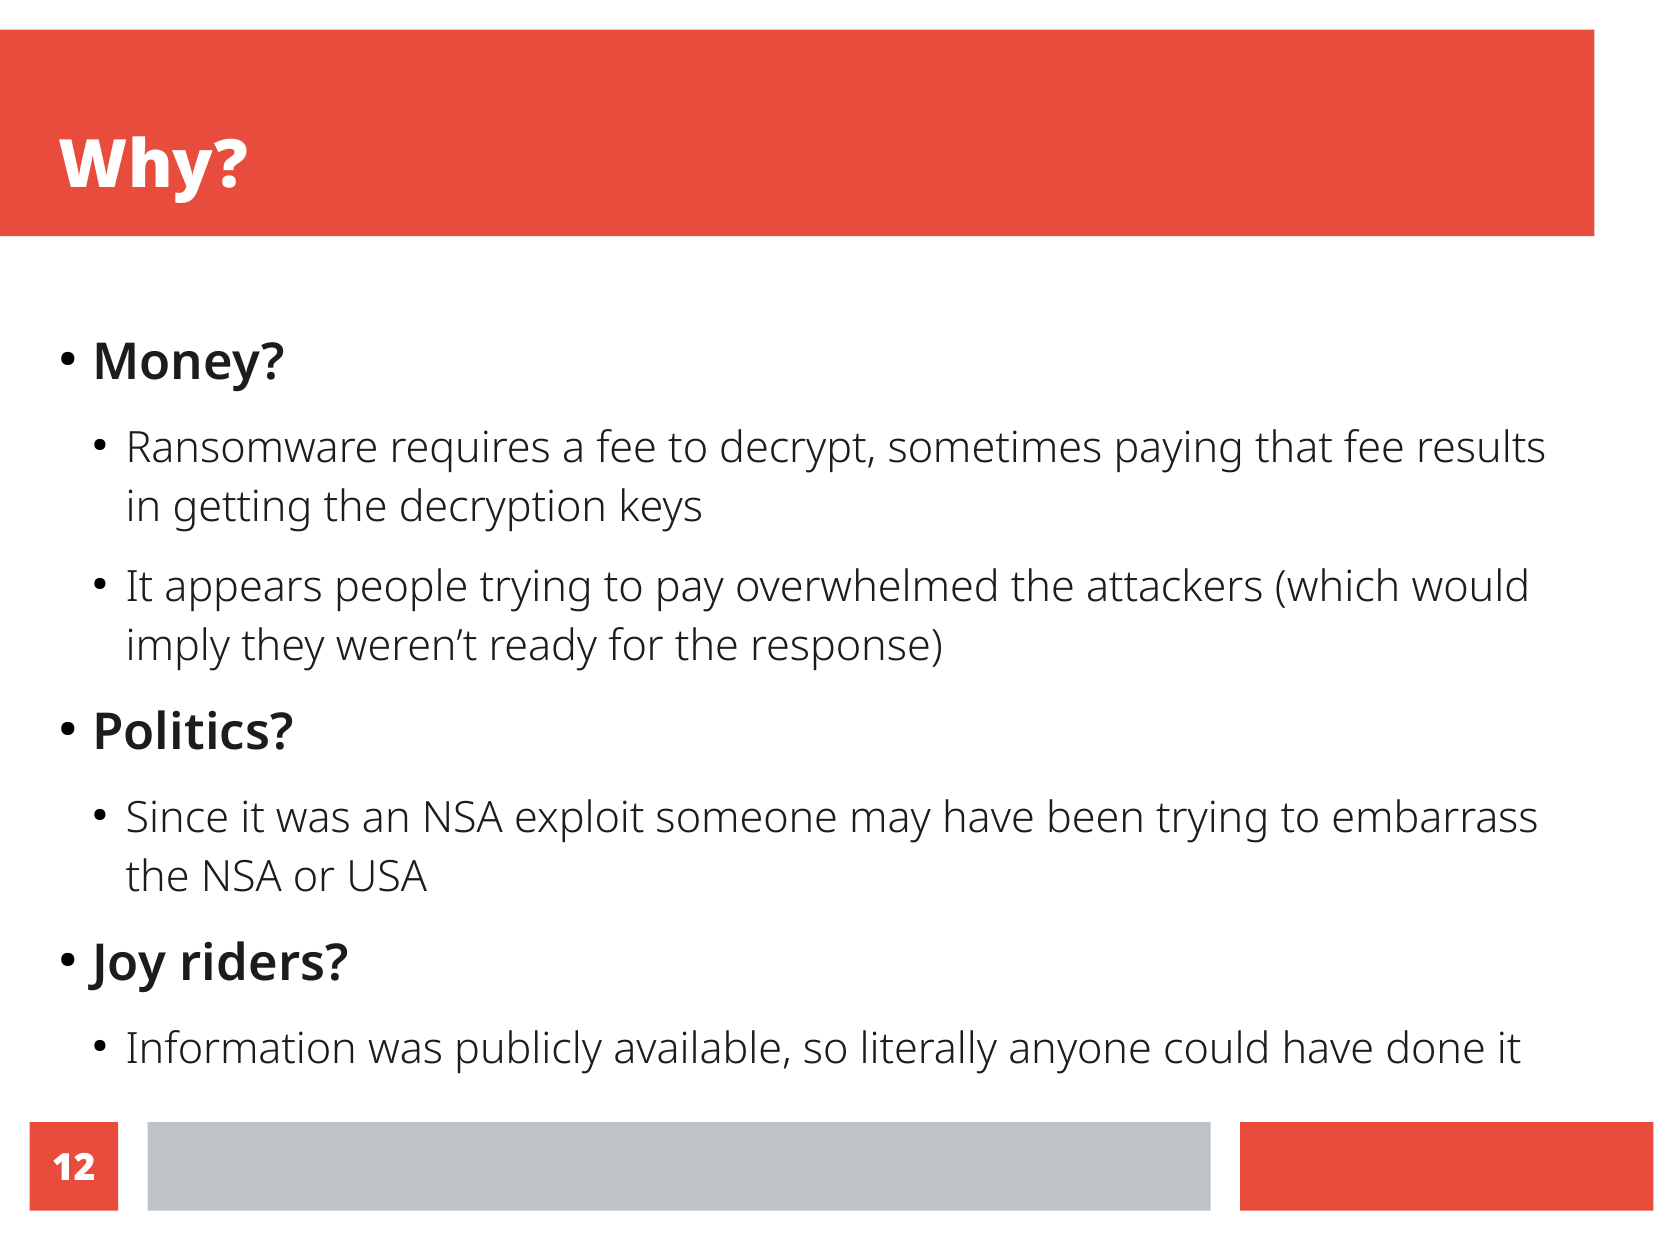

# Why?
Money?
Ransomware requires a fee to decrypt, sometimes paying that fee results in getting the decryption keys
It appears people trying to pay overwhelmed the attackers (which would imply they weren’t ready for the response)
Politics?
Since it was an NSA exploit someone may have been trying to embarrass the NSA or USA
Joy riders?
Information was publicly available, so literally anyone could have done it
12